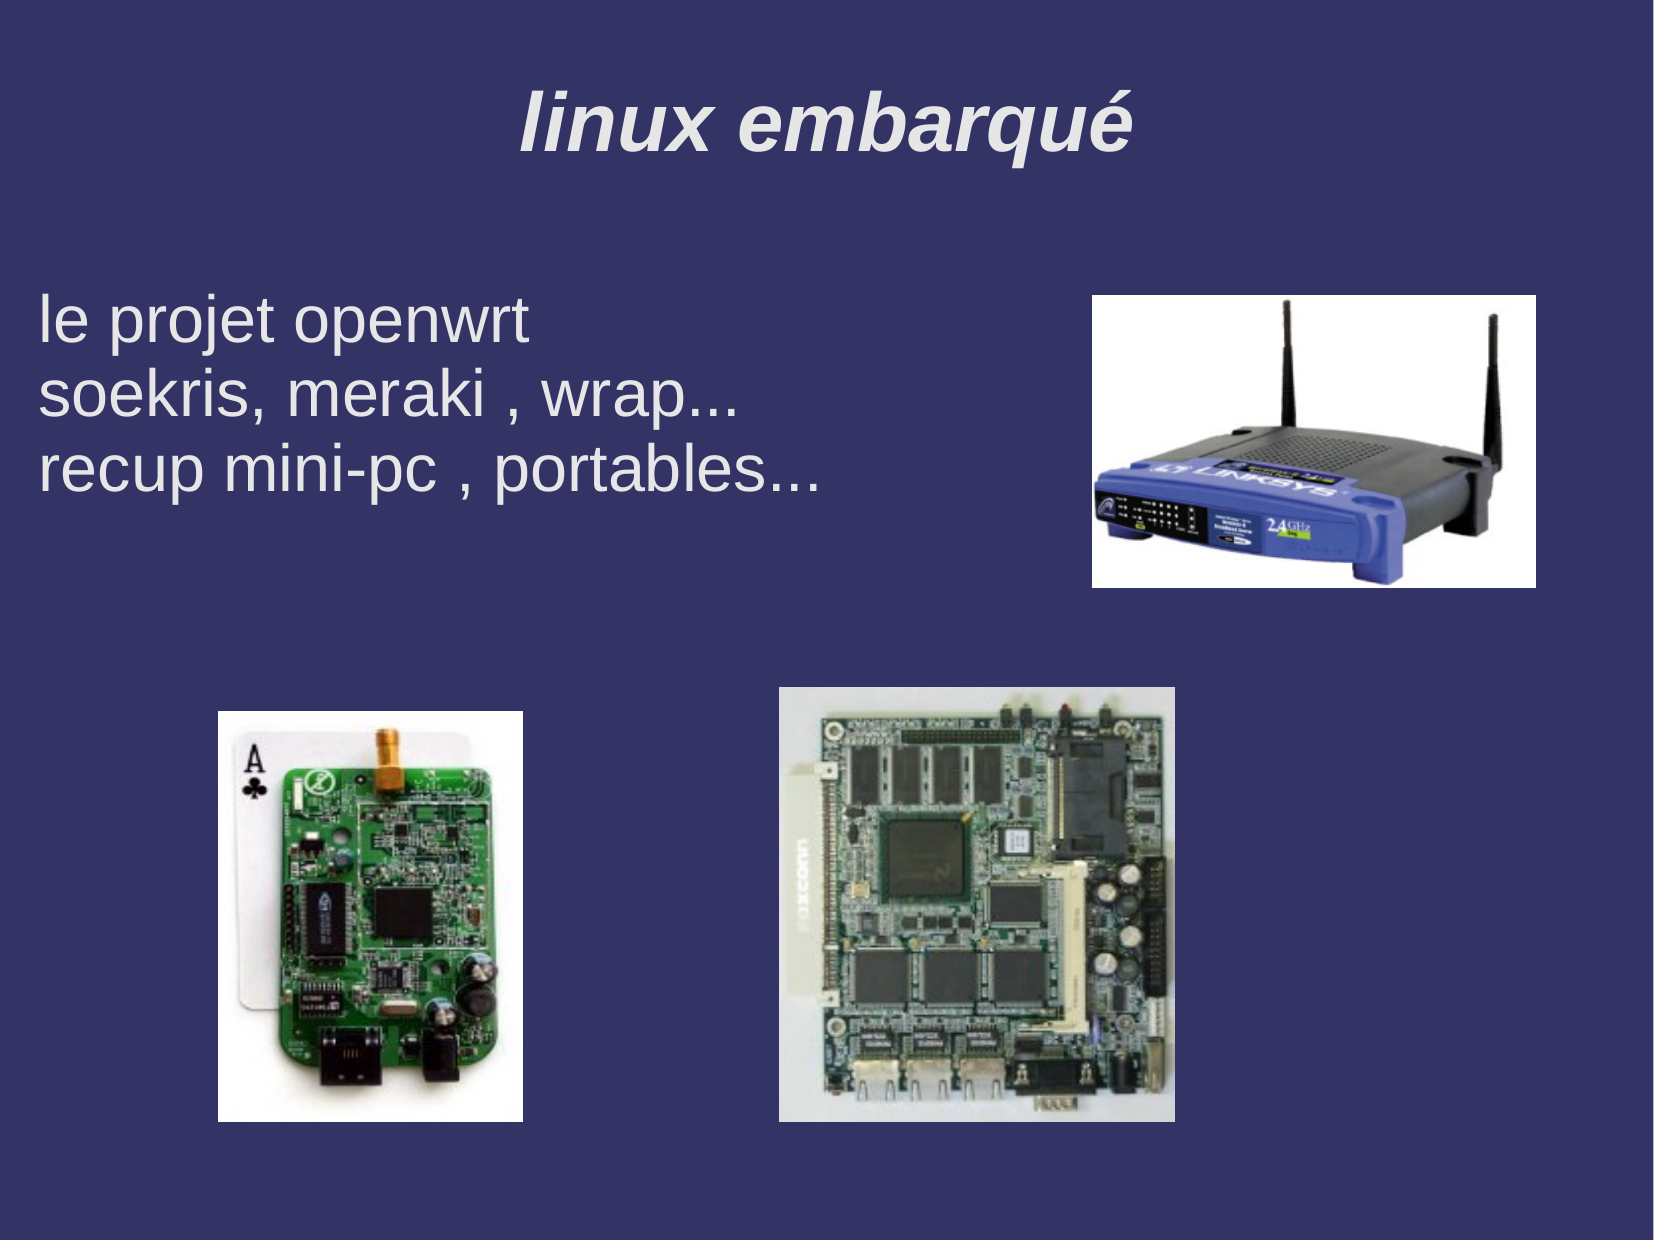

# linux embarqué
le projet openwrt
soekris, meraki , wrap...
recup mini-pc , portables...